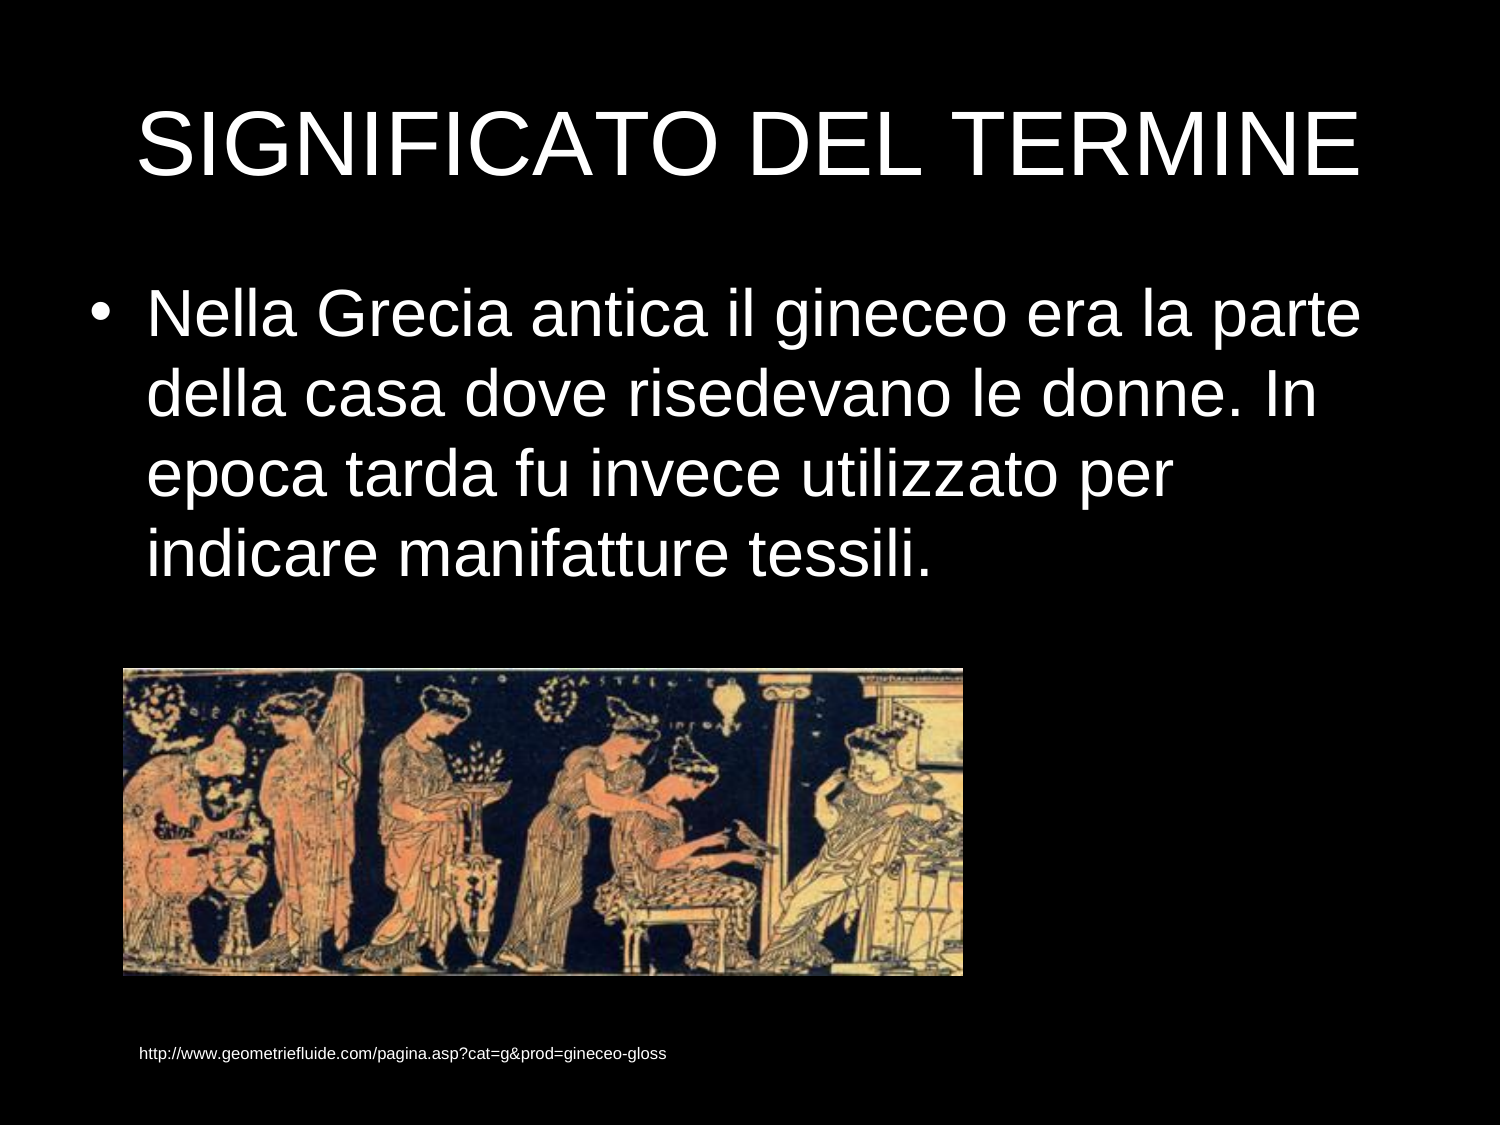

# SIGNIFICATO DEL TERMINE
Nella Grecia antica il gineceo era la parte della casa dove risedevano le donne. In epoca tarda fu invece utilizzato per indicare manifatture tessili.
http://www.geometriefluide.com/pagina.asp?cat=g&prod=gineceo-gloss